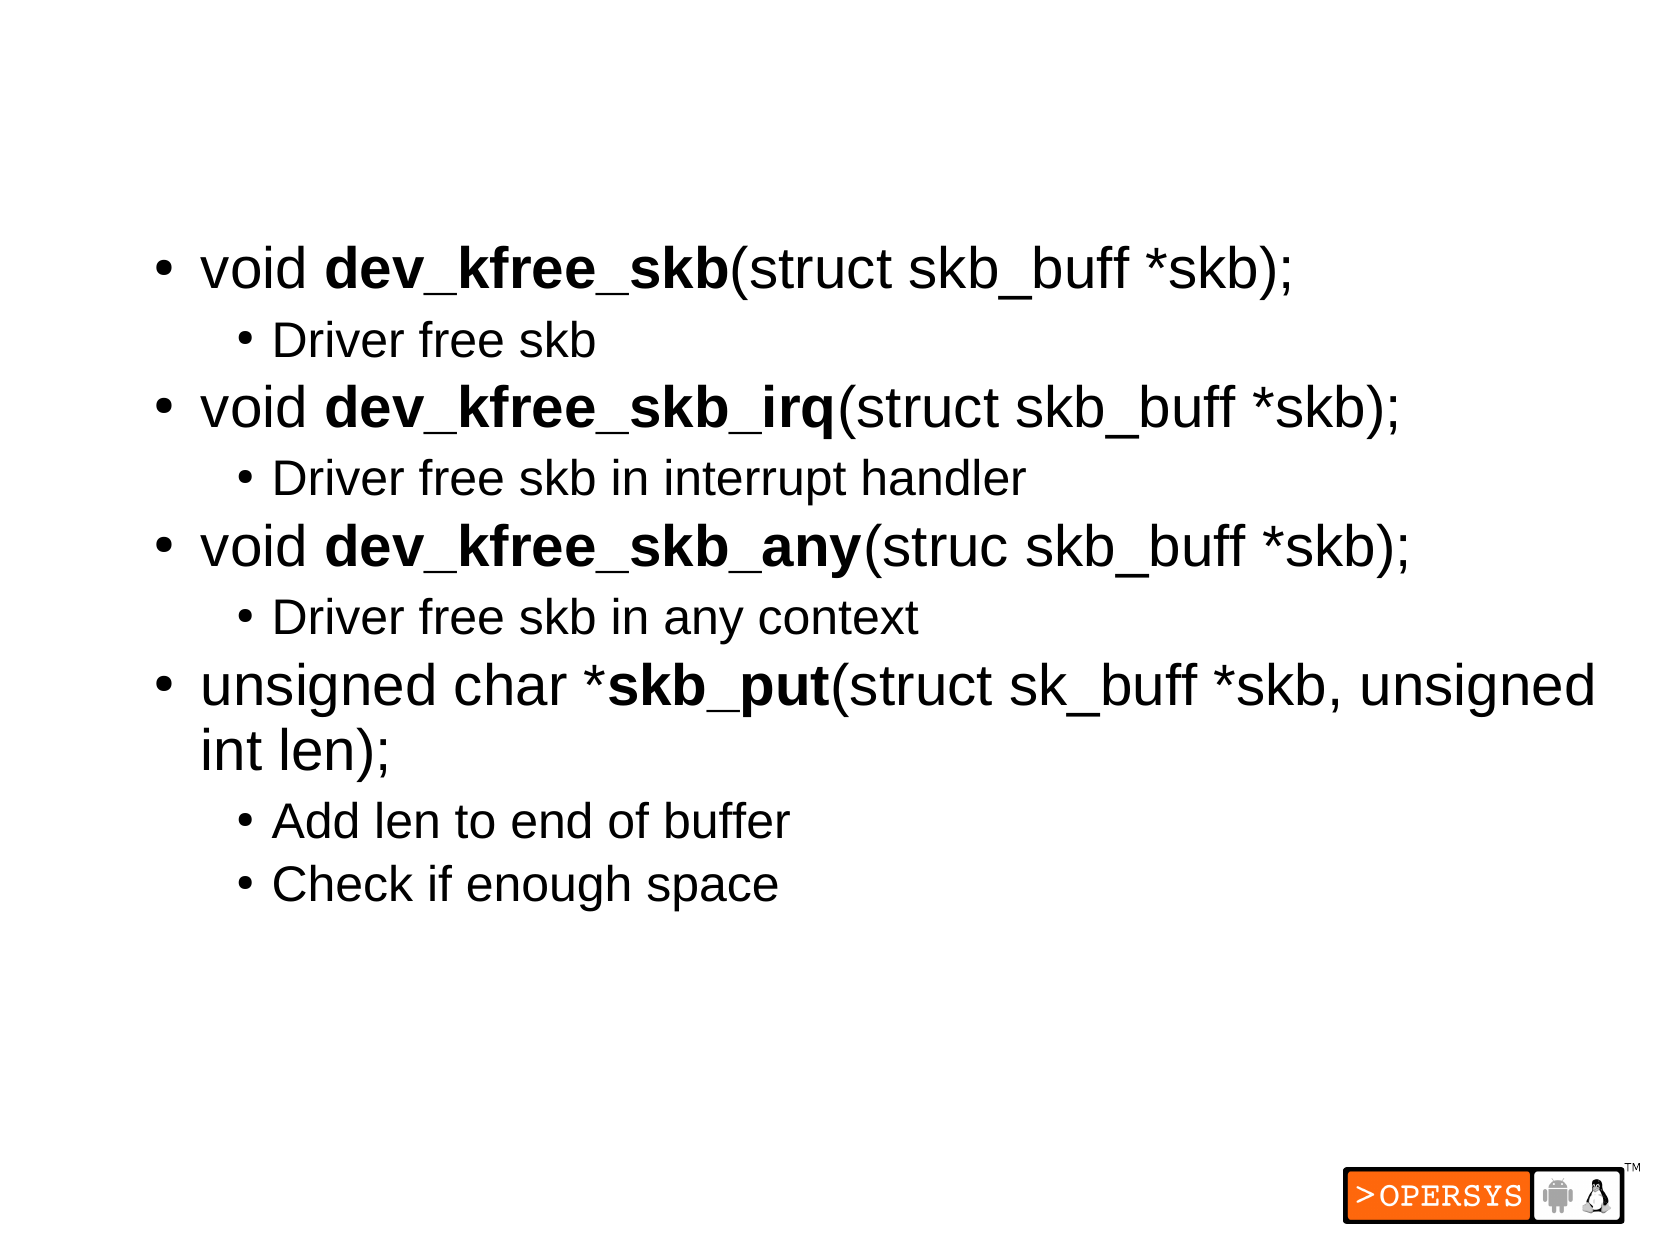

# void dev_kfree_skb(struct skb_buff *skb);
Driver free skb
void dev_kfree_skb_irq(struct skb_buff *skb);
Driver free skb in interrupt handler
void dev_kfree_skb_any(struc skb_buff *skb);
Driver free skb in any context
unsigned char *skb_put(struct sk_buff *skb, unsigned int len);
Add len to end of buffer
Check if enough space